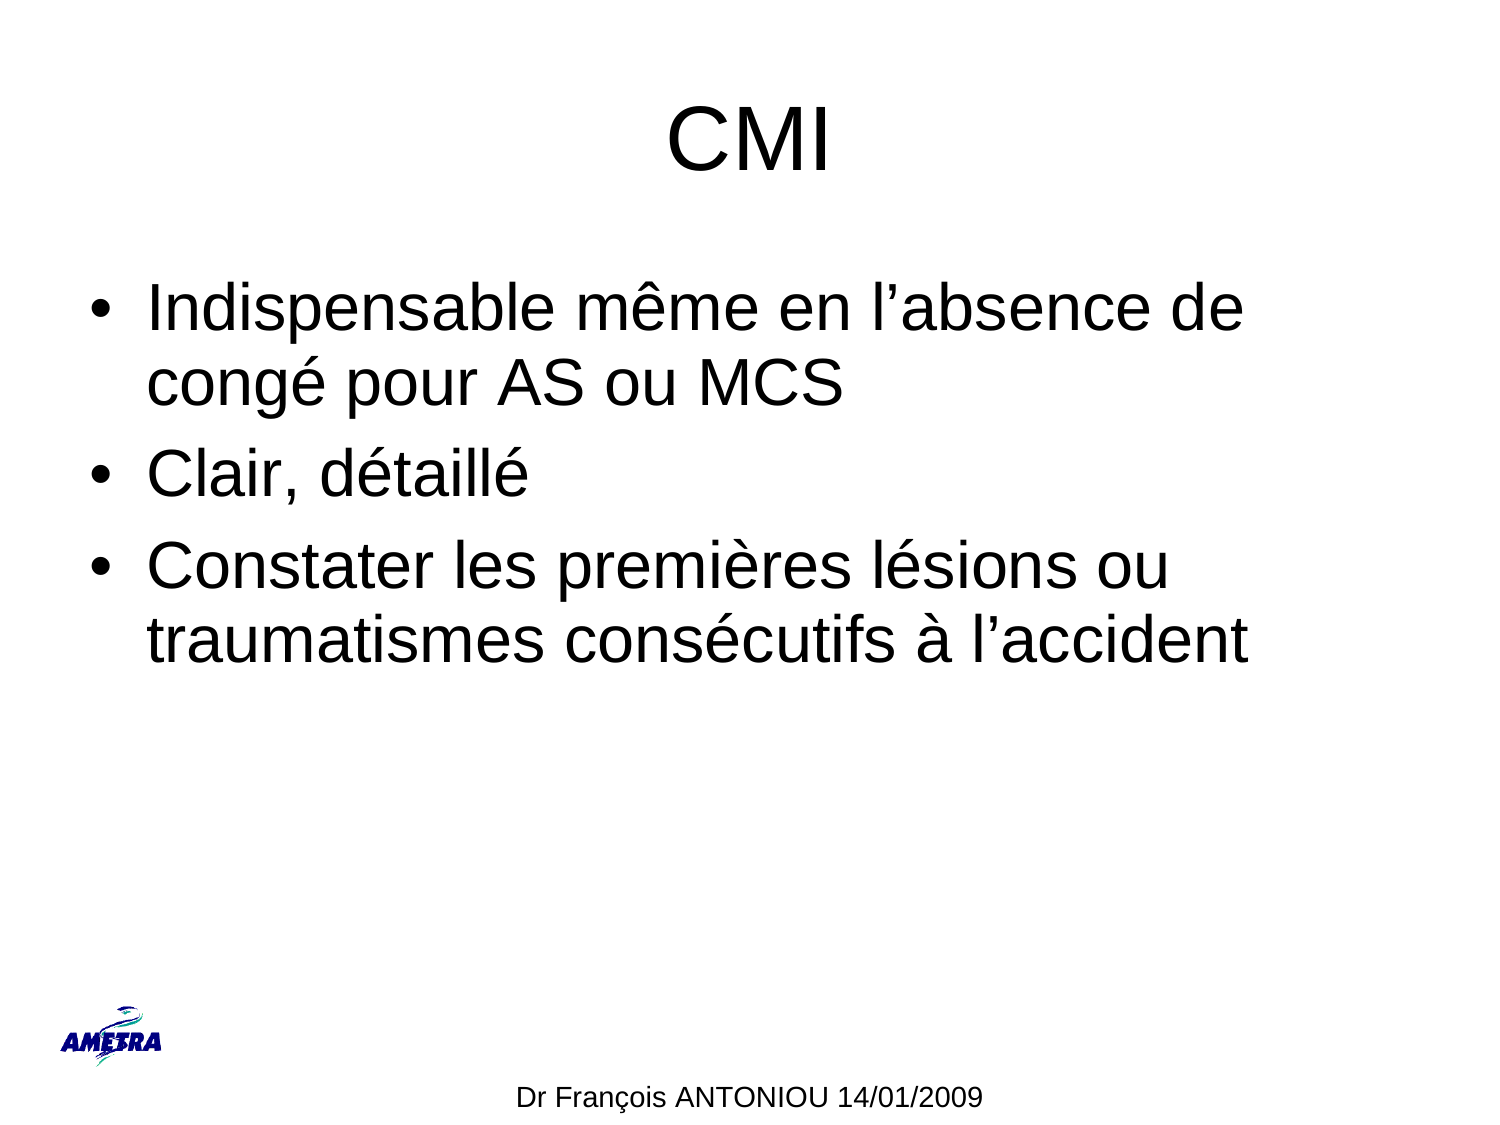

# CMI
Indispensable même en l’absence de congé pour AS ou MCS
Clair, détaillé
Constater les premières lésions ou traumatismes consécutifs à l’accident
Dr François ANTONIOU 14/01/2009